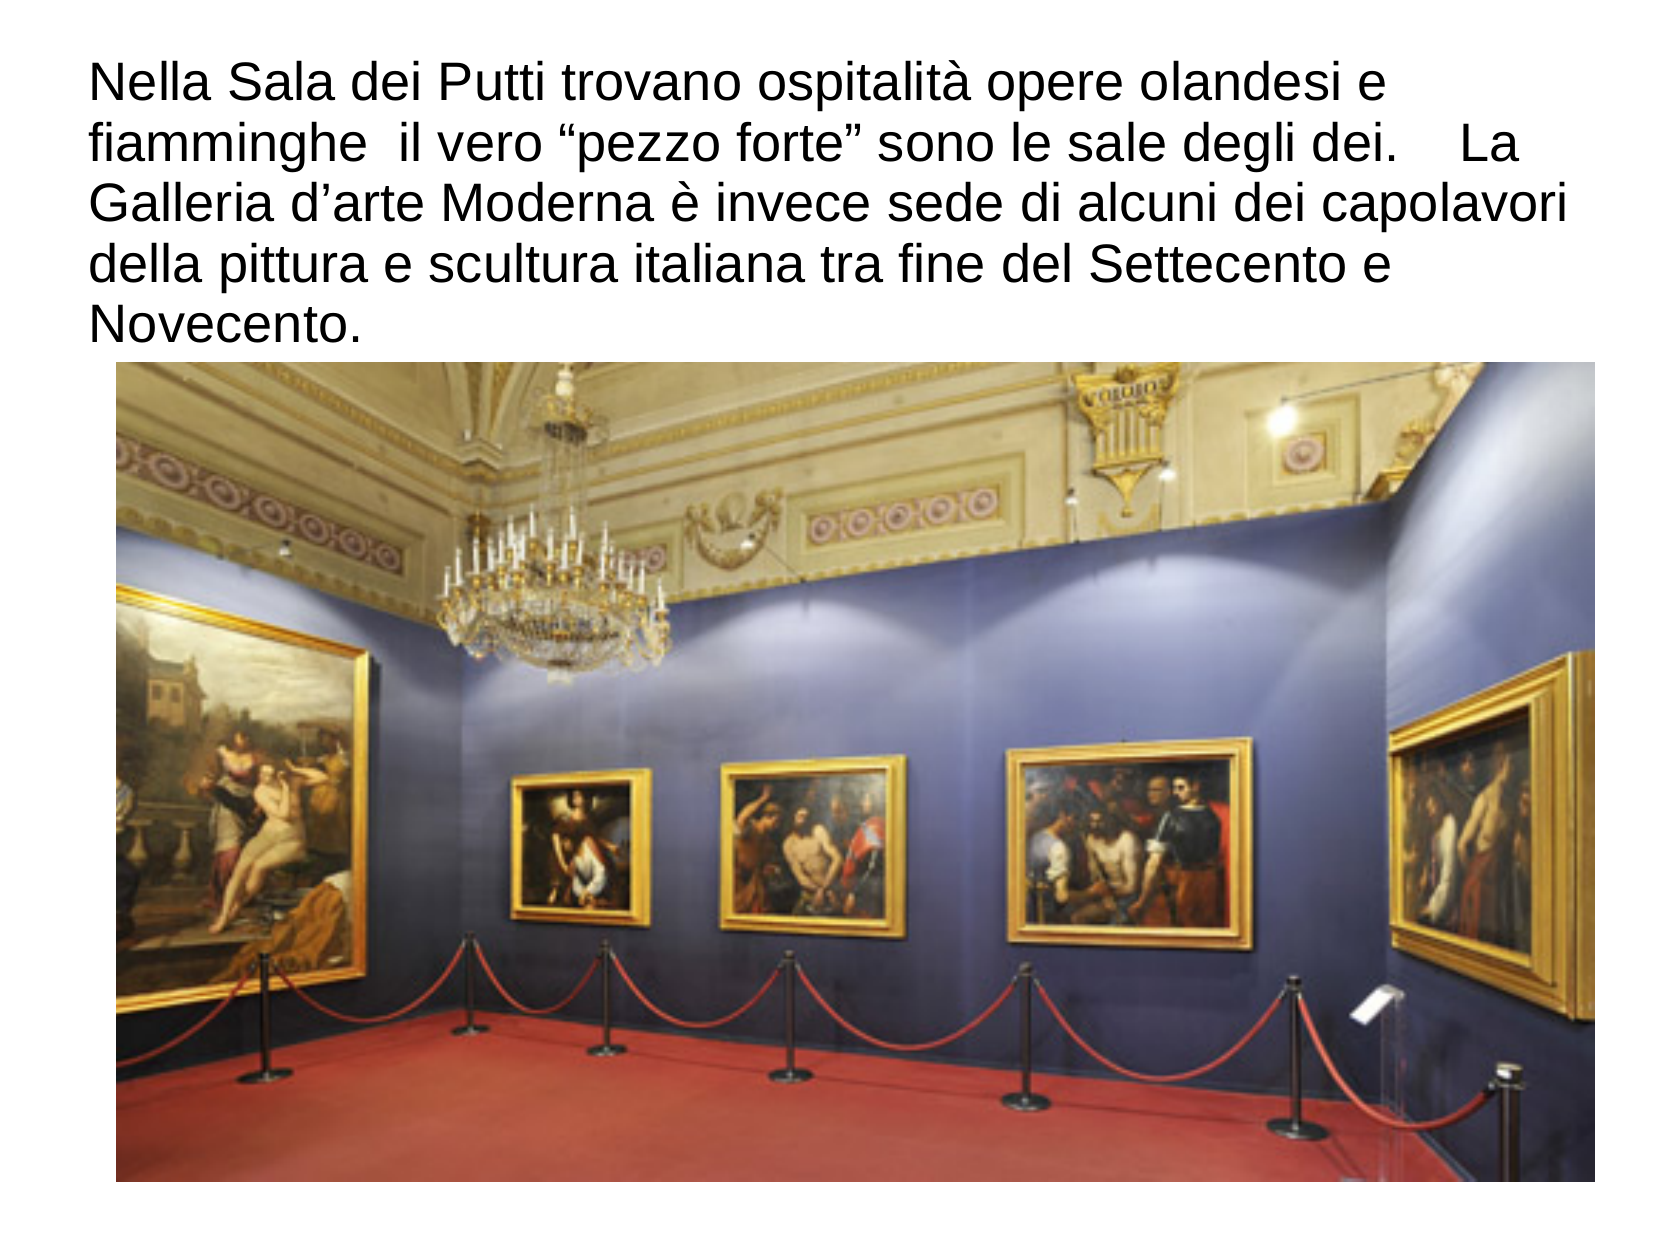

# Nella Sala dei Putti trovano ospitalità opere olandesi e fiamminghe il vero “pezzo forte” sono le sale degli dei. La Galleria d’arte Moderna è invece sede di alcuni dei capolavori della pittura e scultura italiana tra fine del Settecento e Novecento.